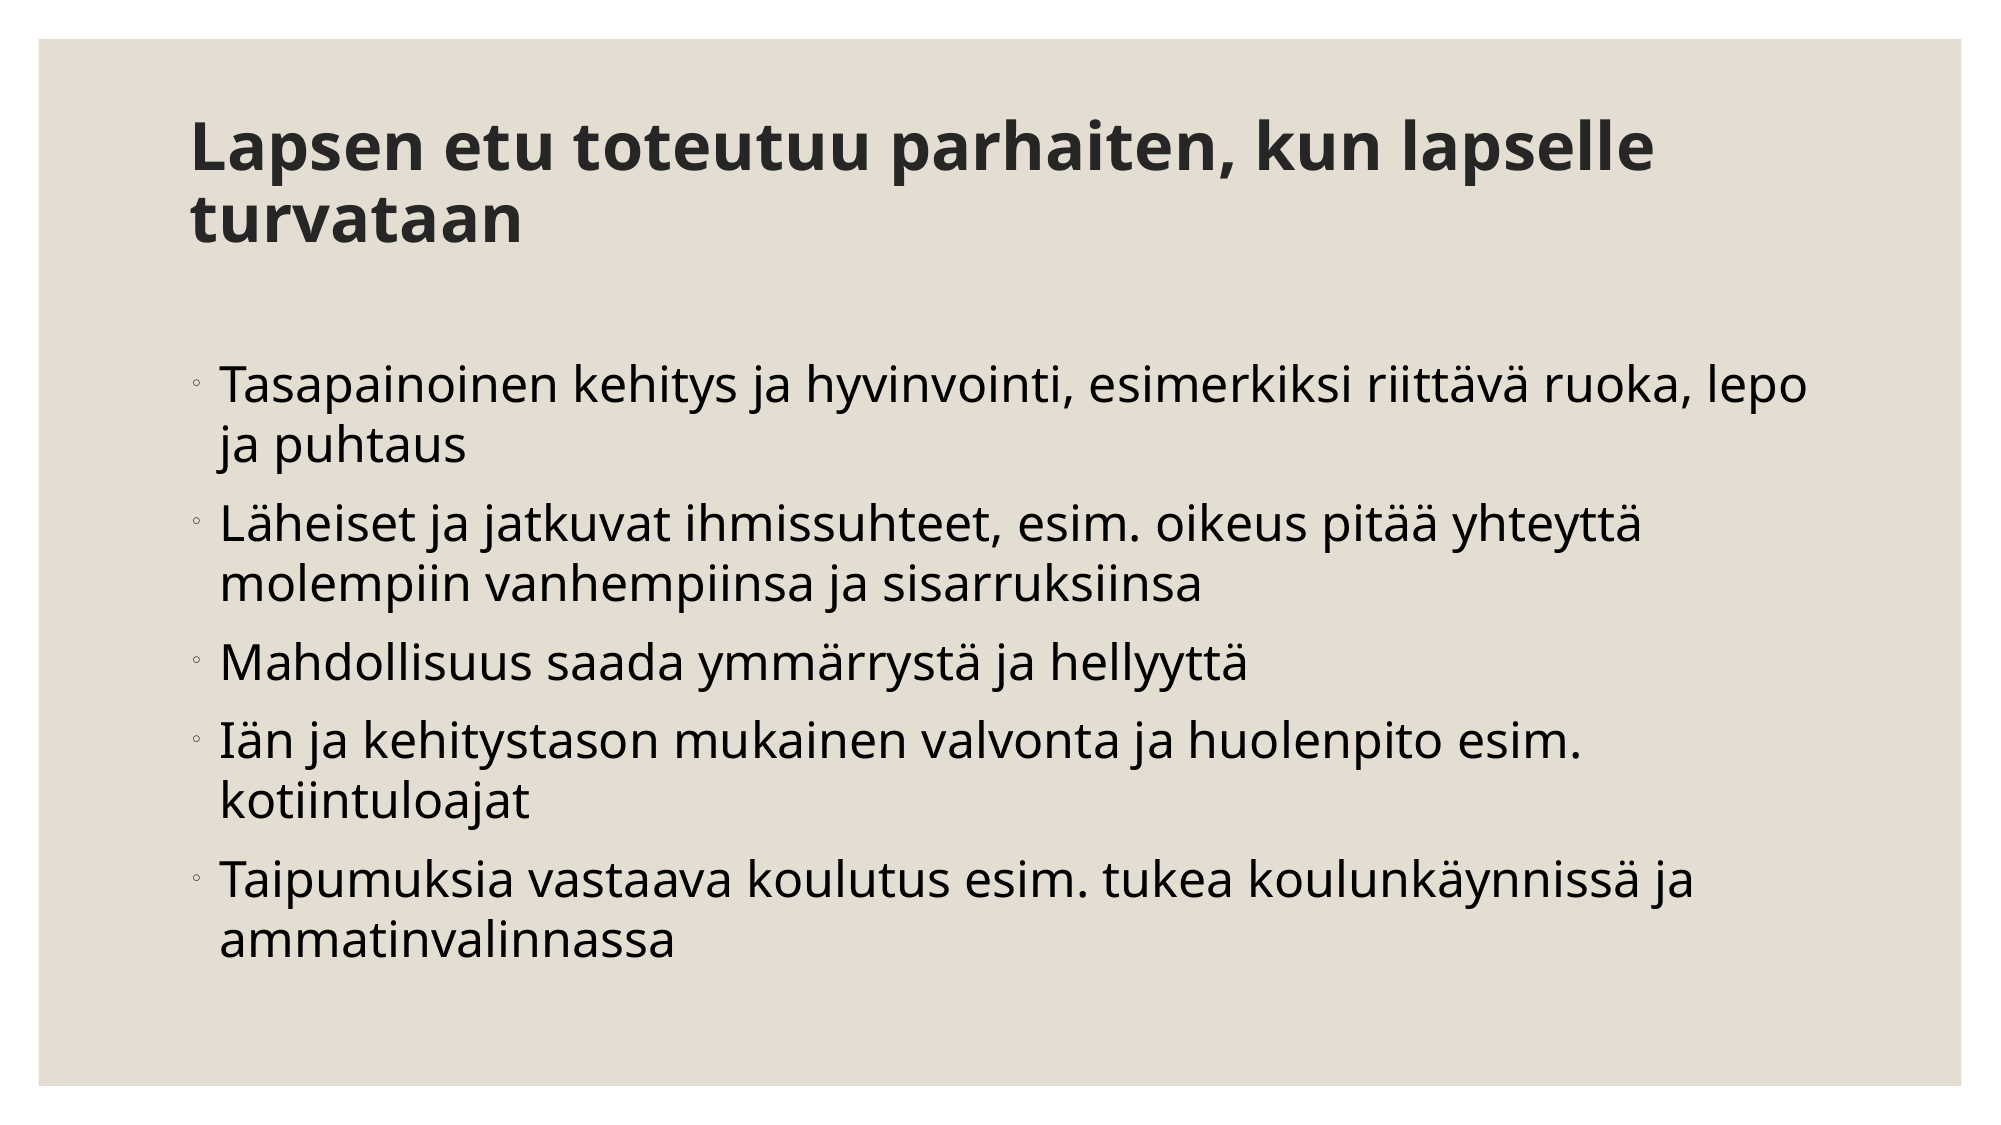

# Lapsen etu toteutuu parhaiten, kun lapselle turvataan
Tasapainoinen kehitys ja hyvinvointi, esimerkiksi riittävä ruoka, lepo ja puhtaus
Läheiset ja jatkuvat ihmissuhteet, esim. oikeus pitää yhteyttä molempiin vanhempiinsa ja sisarruksiinsa
Mahdollisuus saada ymmärrystä ja hellyyttä
Iän ja kehitystason mukainen valvonta ja huolenpito esim. kotiintuloajat
Taipumuksia vastaava koulutus esim. tukea koulunkäynnissä ja ammatinvalinnassa